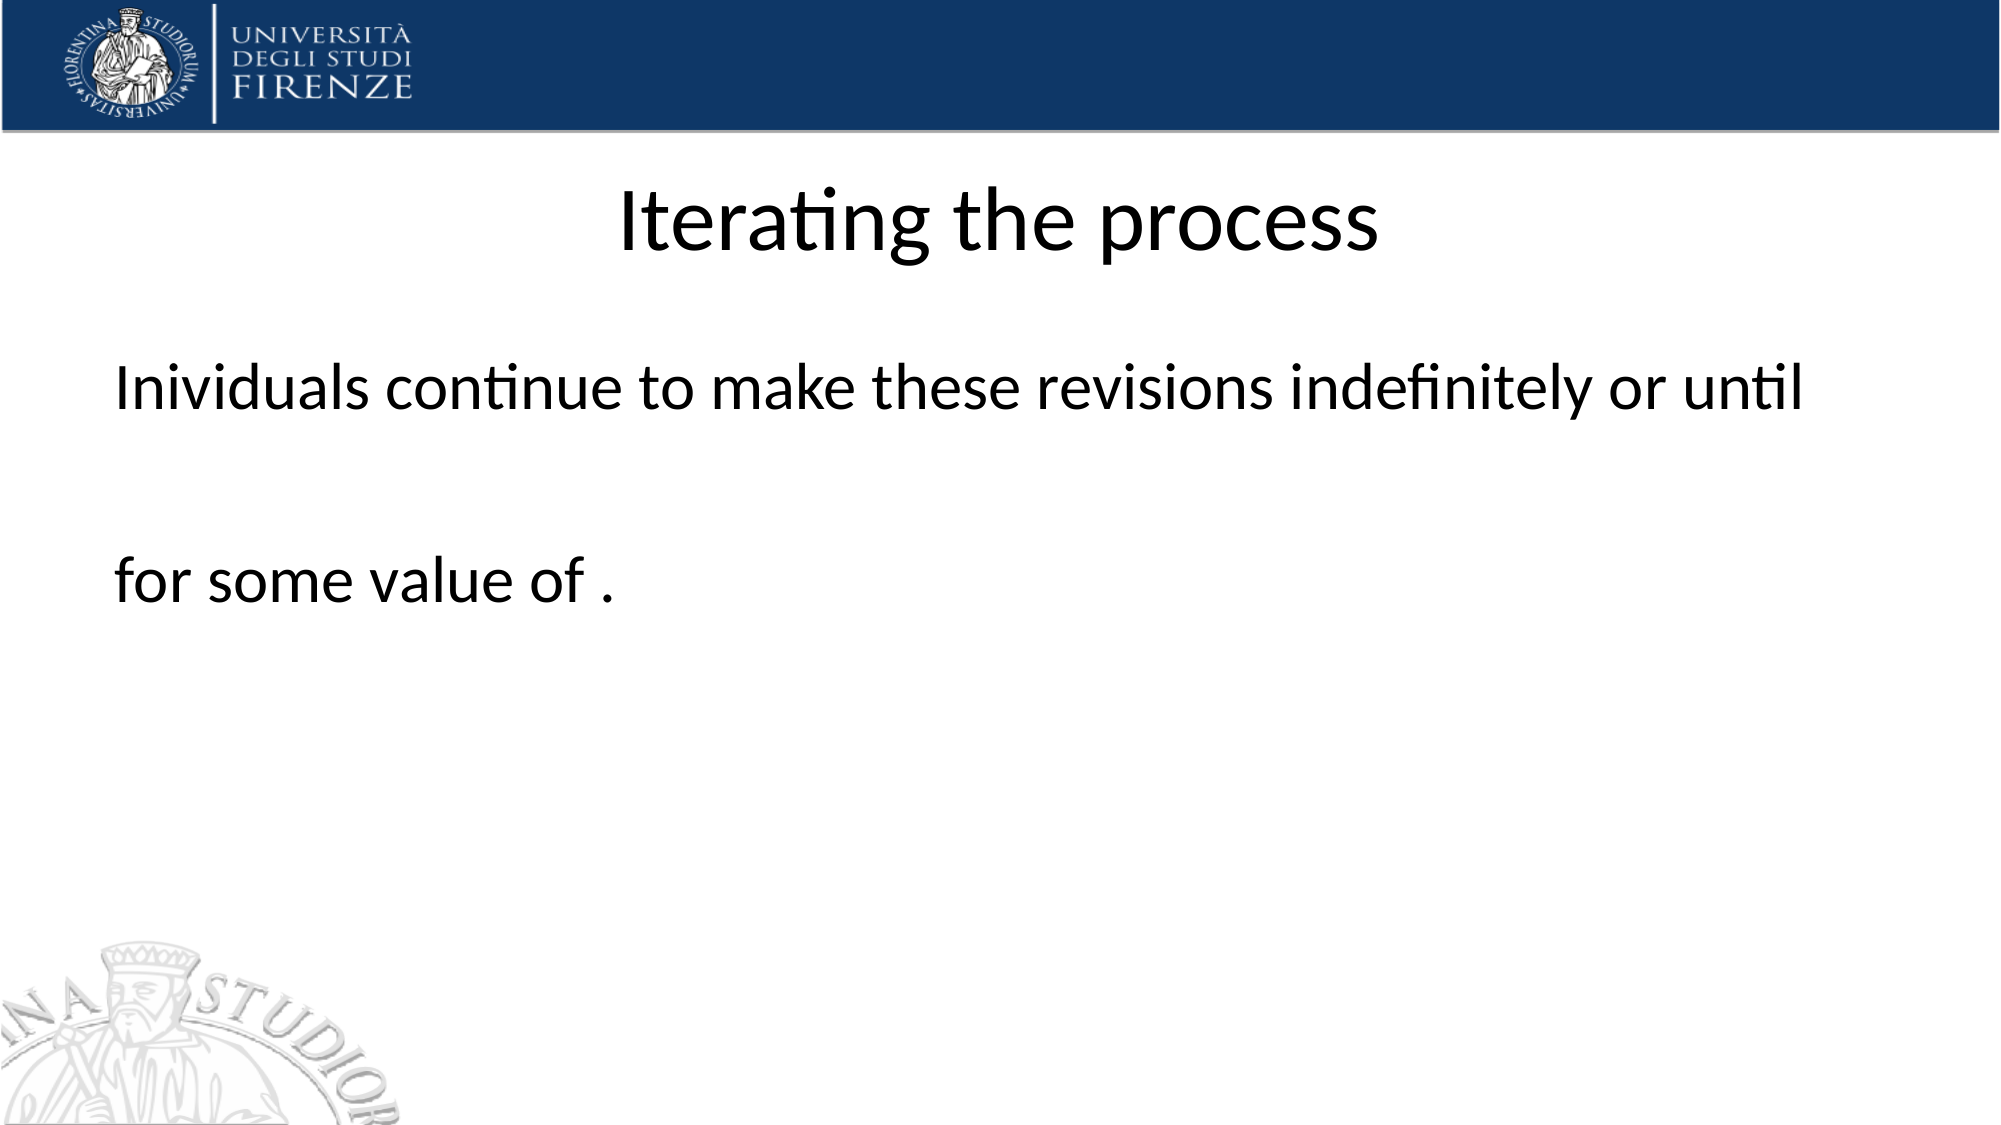

# Iterating the process
Inividuals continue to make these revisions indefinitely or until
for some value of .